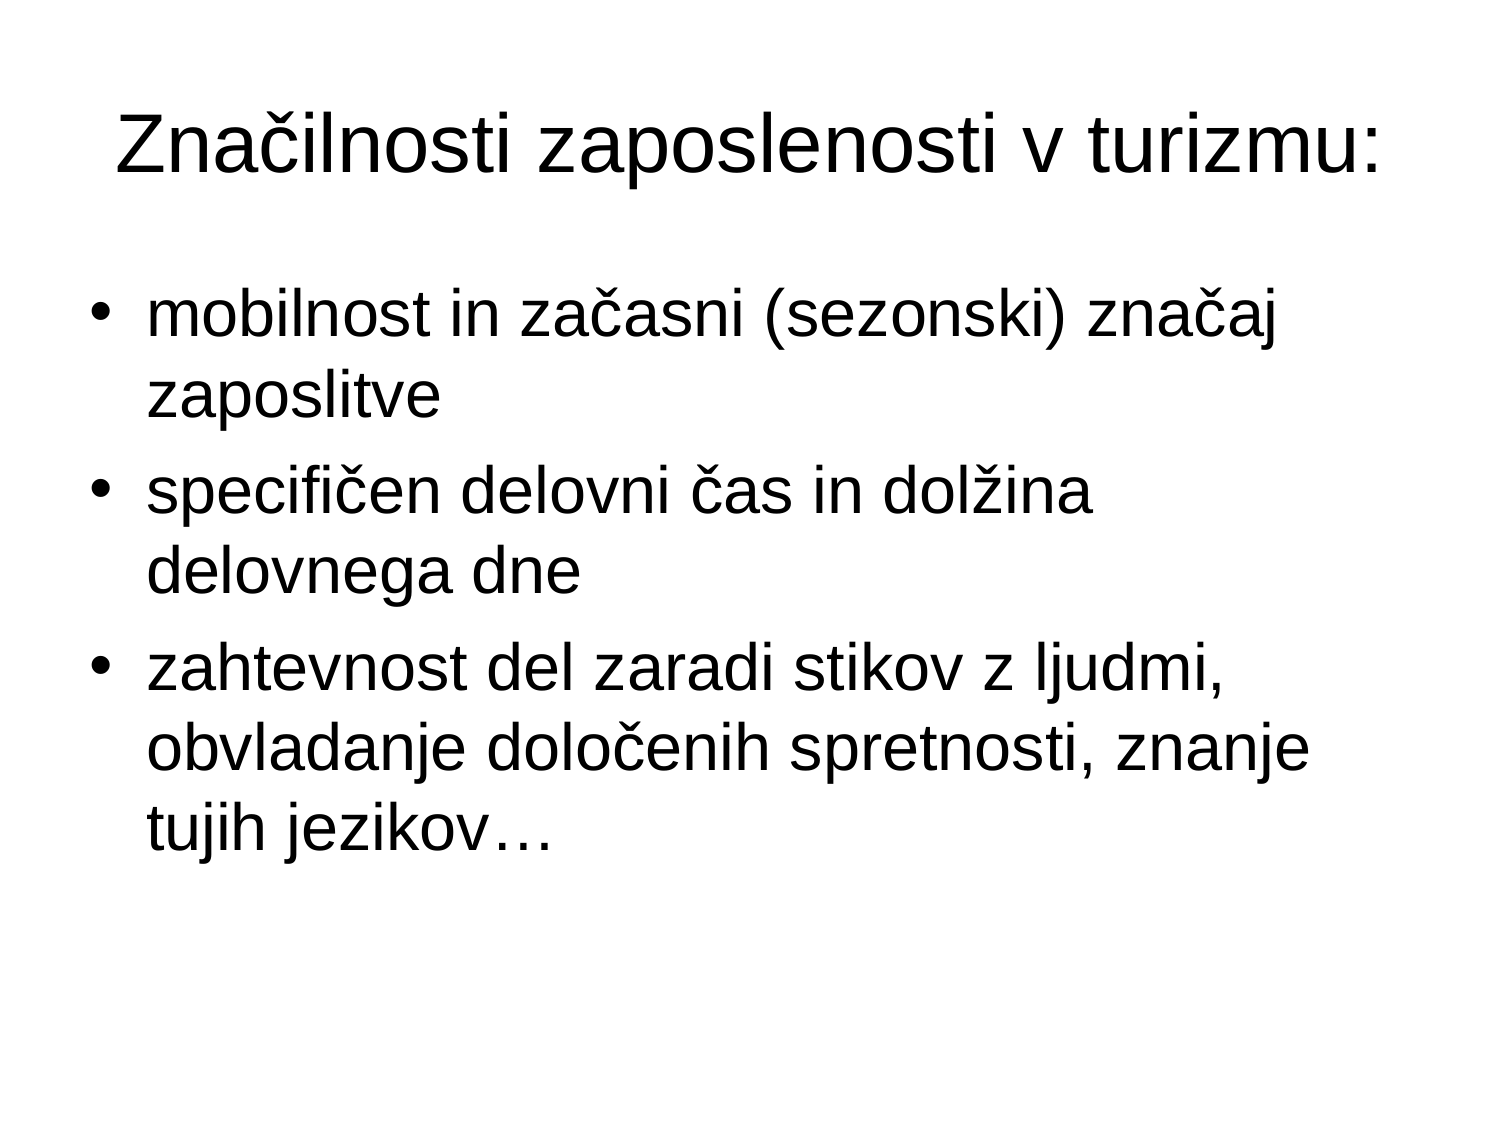

# Značilnosti zaposlenosti v turizmu:
mobilnost in začasni (sezonski) značaj zaposlitve
specifičen delovni čas in dolžina delovnega dne
zahtevnost del zaradi stikov z ljudmi, obvladanje določenih spretnosti, znanje tujih jezikov…